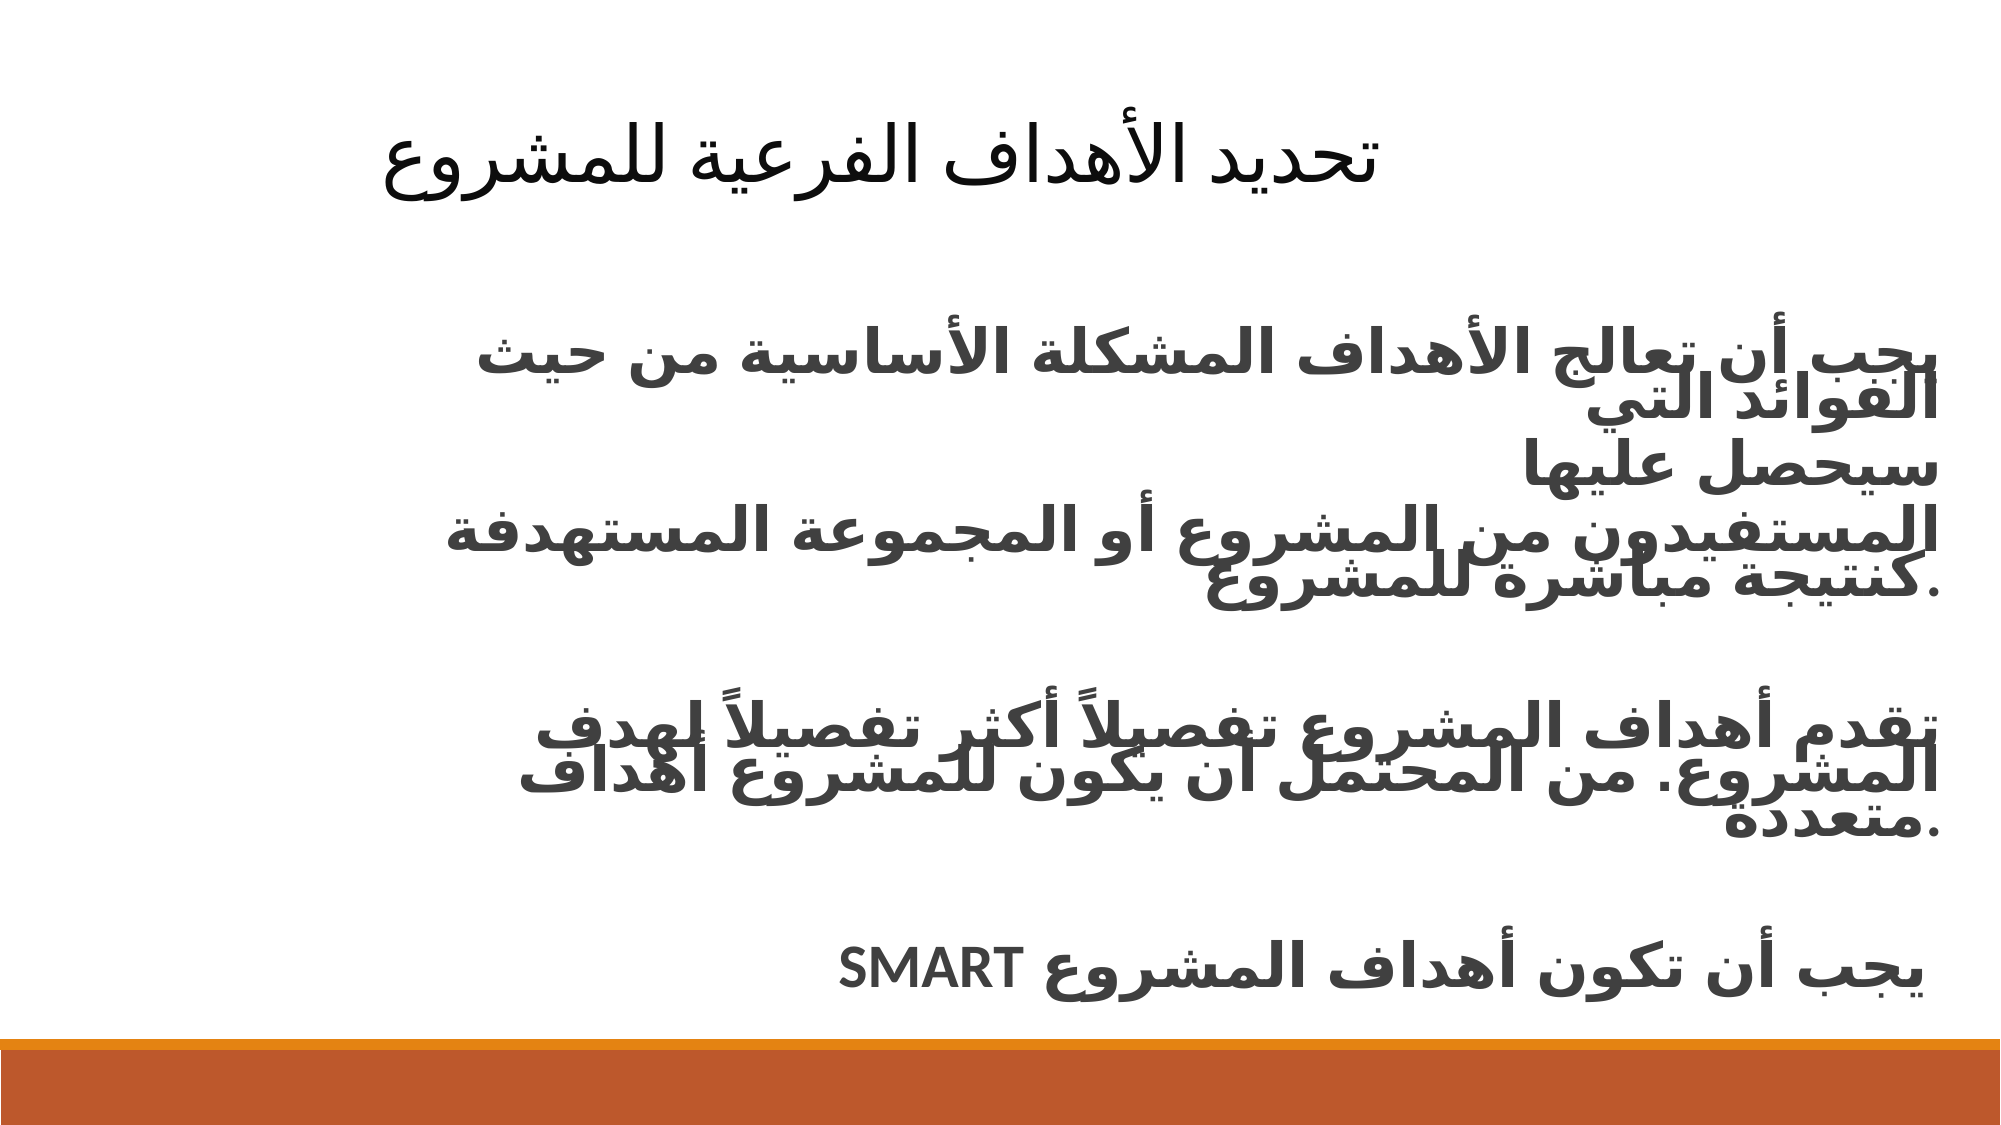

# تحديد الأهداف الفرعية للمشروع
يجب أن تعالج الأهداف المشكلة الأساسية من حيث الفوائد التي
 سيحصل عليها
 المستفيدون من المشروع أو المجموعة المستهدفة كنتيجة مباشرة للمشروع.
تقدم أهداف المشروع تفصيلاً أكثر تفصيلاً لهدف المشروع. من المحتمل أن يكون للمشروع أهداف متعددة.
يجب أن تكون أهداف المشروع SMART